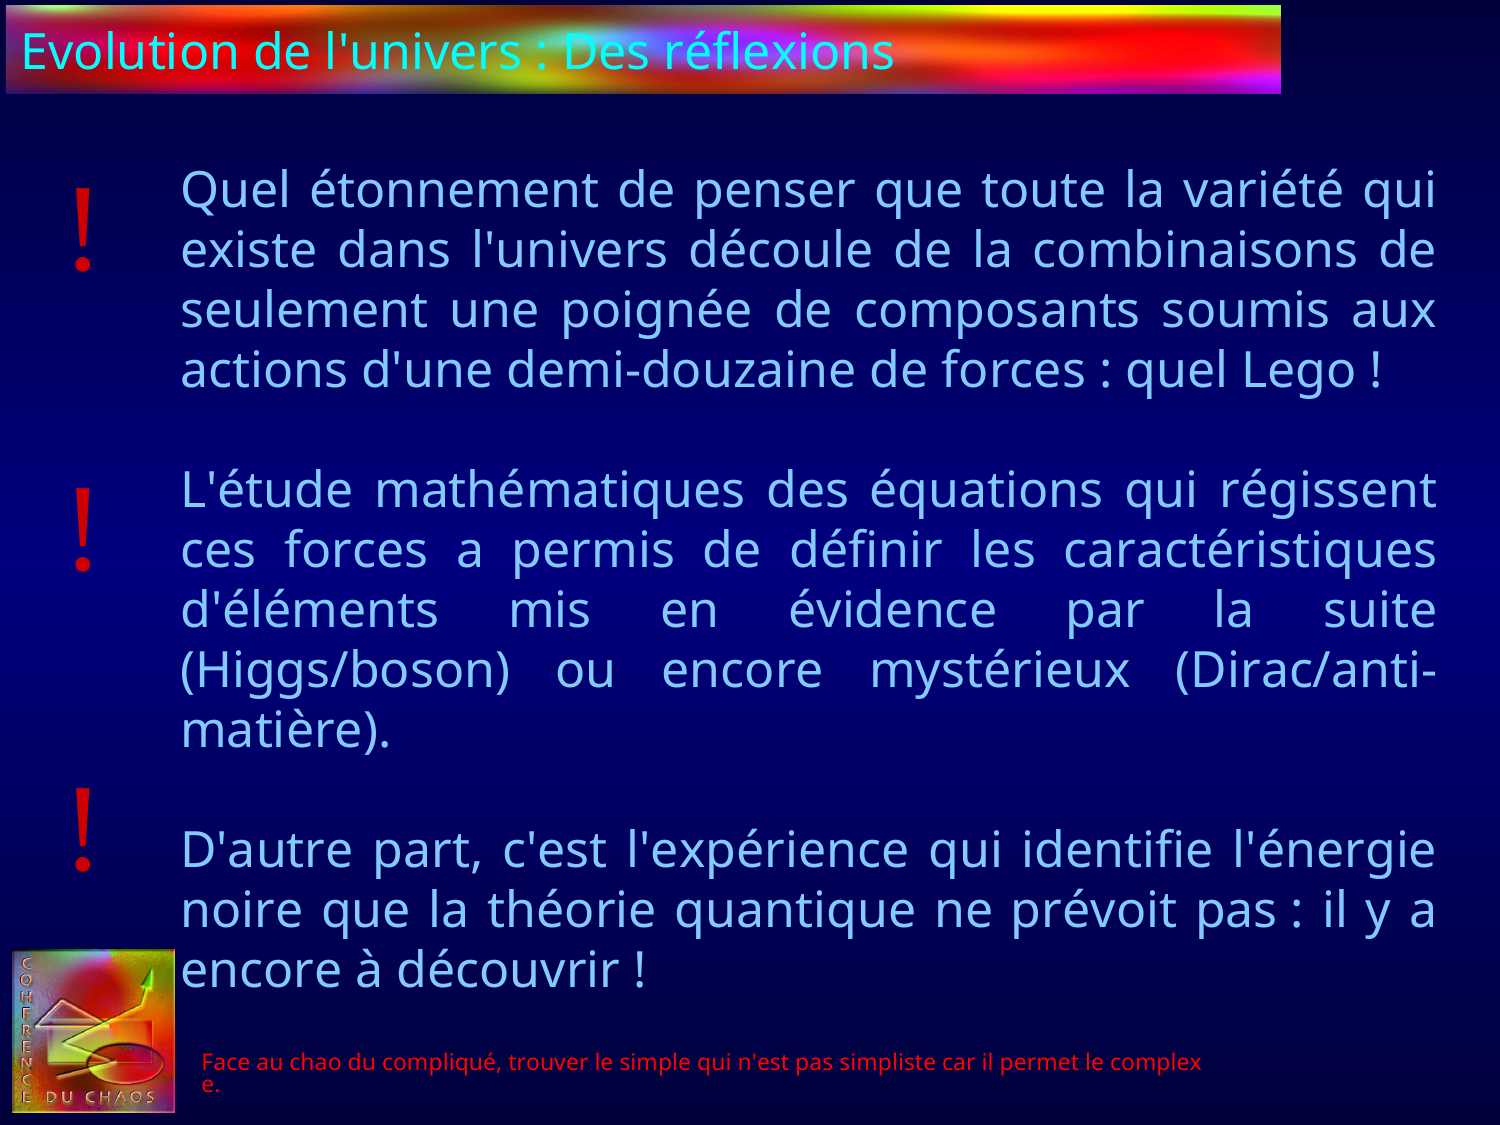

#
Evolution de l'univers : Des réflexions
!
!
!
Quel étonnement de penser que toute la variété qui existe dans l'univers découle de la combinaisons de seulement une poignée de composants soumis aux actions d'une demi-douzaine de forces : quel Lego !
L'étude mathématiques des équations qui régissent ces forces a permis de définir les caractéristiques d'éléments mis en évidence par la suite (Higgs/boson) ou encore mystérieux (Dirac/anti-matière).
D'autre part, c'est l'expérience qui identifie l'énergie noire que la théorie quantique ne prévoit pas : il y a encore à découvrir !
Face au chao du compliqué, trouver le simple qui n'est pas simpliste car il permet le complexe.